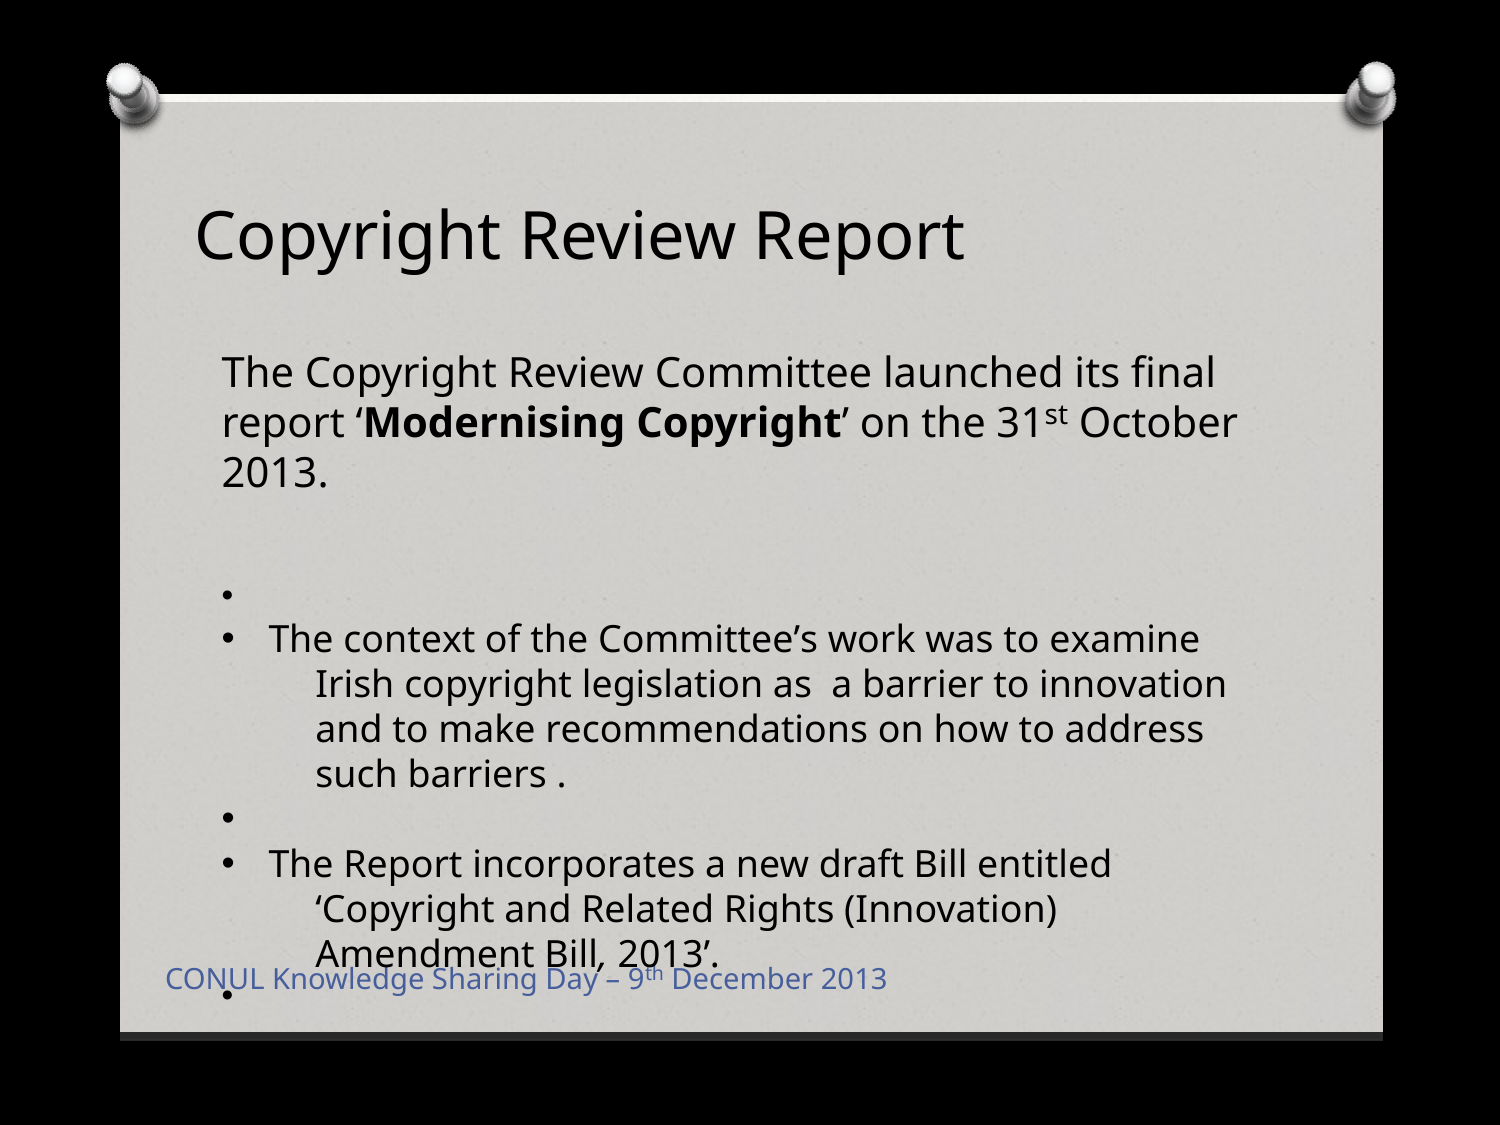

# Copyright Review Report
The Copyright Review Committee launched its final report ‘Modernising Copyright’ on the 31st October 2013.
The context of the Committee’s work was to examine Irish copyright legislation as a barrier to innovation and to make recommendations on how to address such barriers .
The Report incorporates a new draft Bill entitled ‘Copyright and Related Rights (Innovation) Amendment Bill, 2013’.
CONUL Knowledge Sharing Day – 9th December 2013